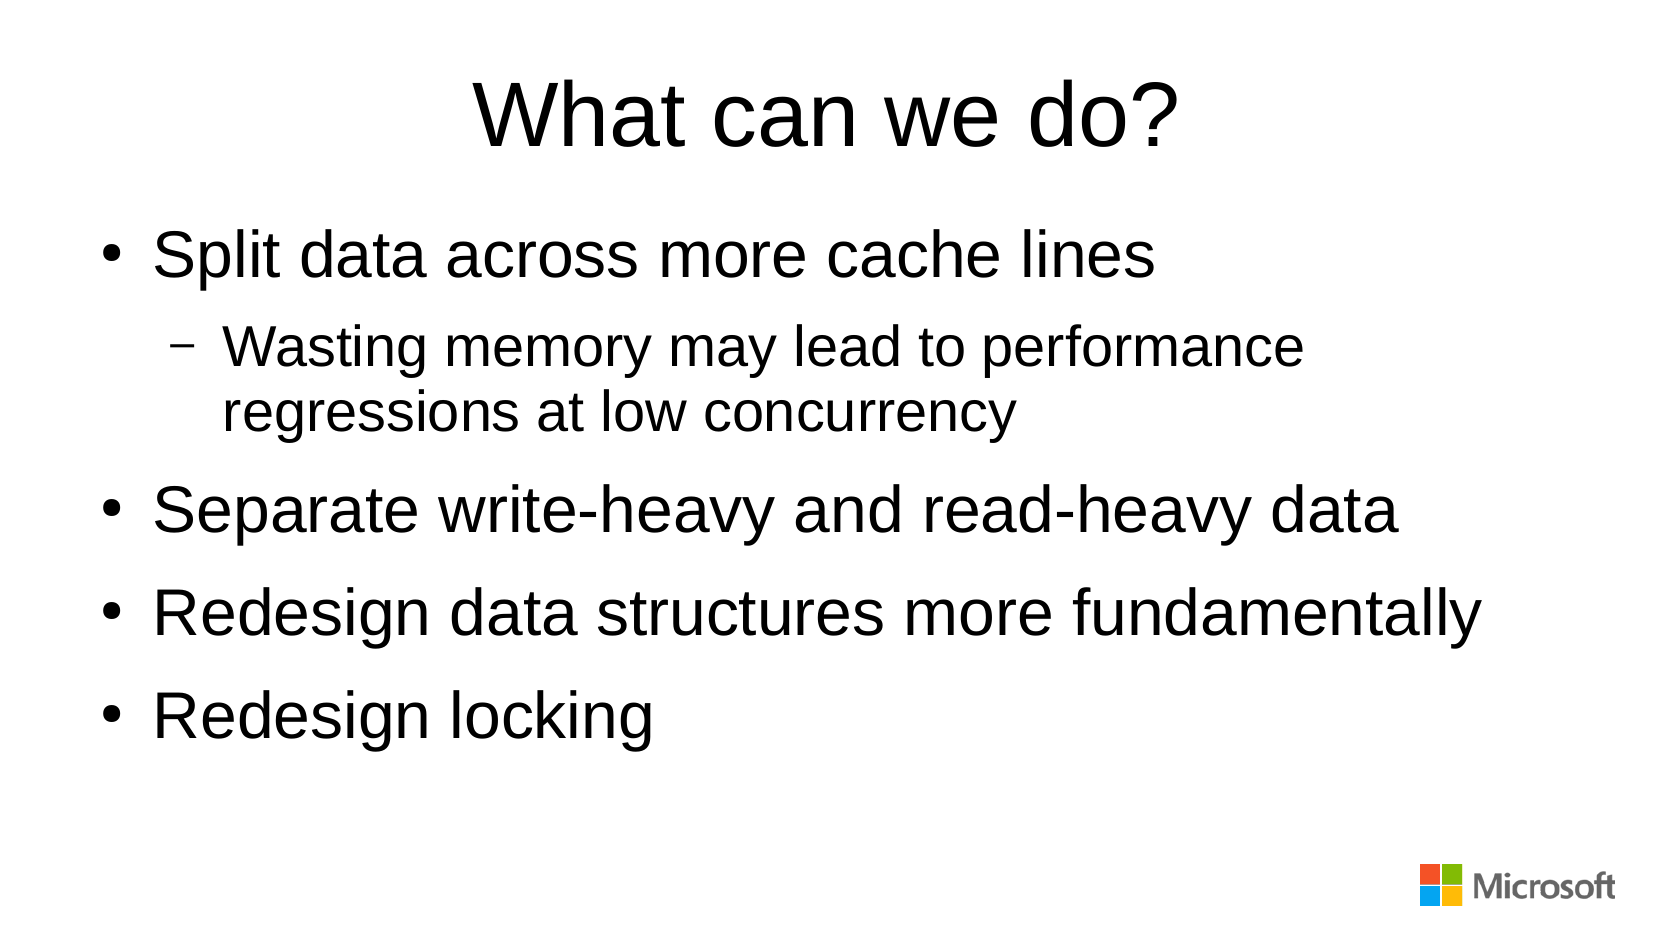

# What can we do?
Split data across more cache lines
Wasting memory may lead to performance regressions at low concurrency
Separate write-heavy and read-heavy data
Redesign data structures more fundamentally
Redesign locking